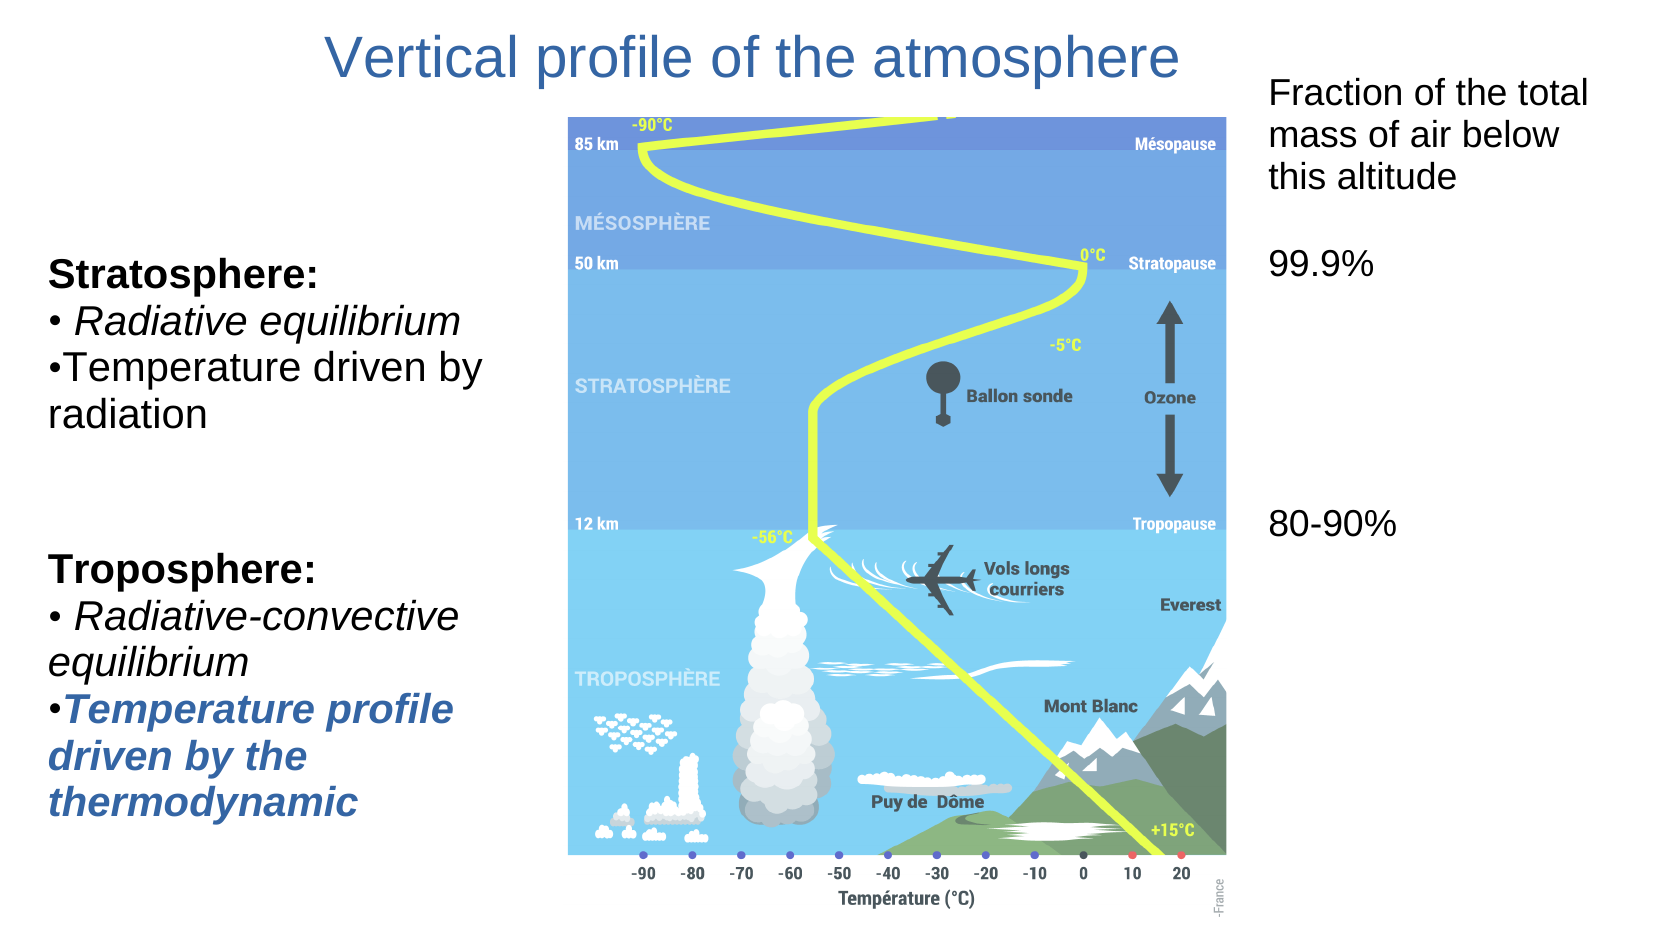

Vertical profile of the atmosphere
Fraction of the total mass of air below this altitude
99.9%
Stratosphere:
 Radiative equilibrium
Temperature driven by radiation
80-90%
Troposphere:
 Radiative-convective equilibrium
Temperature profile driven by the thermodynamic